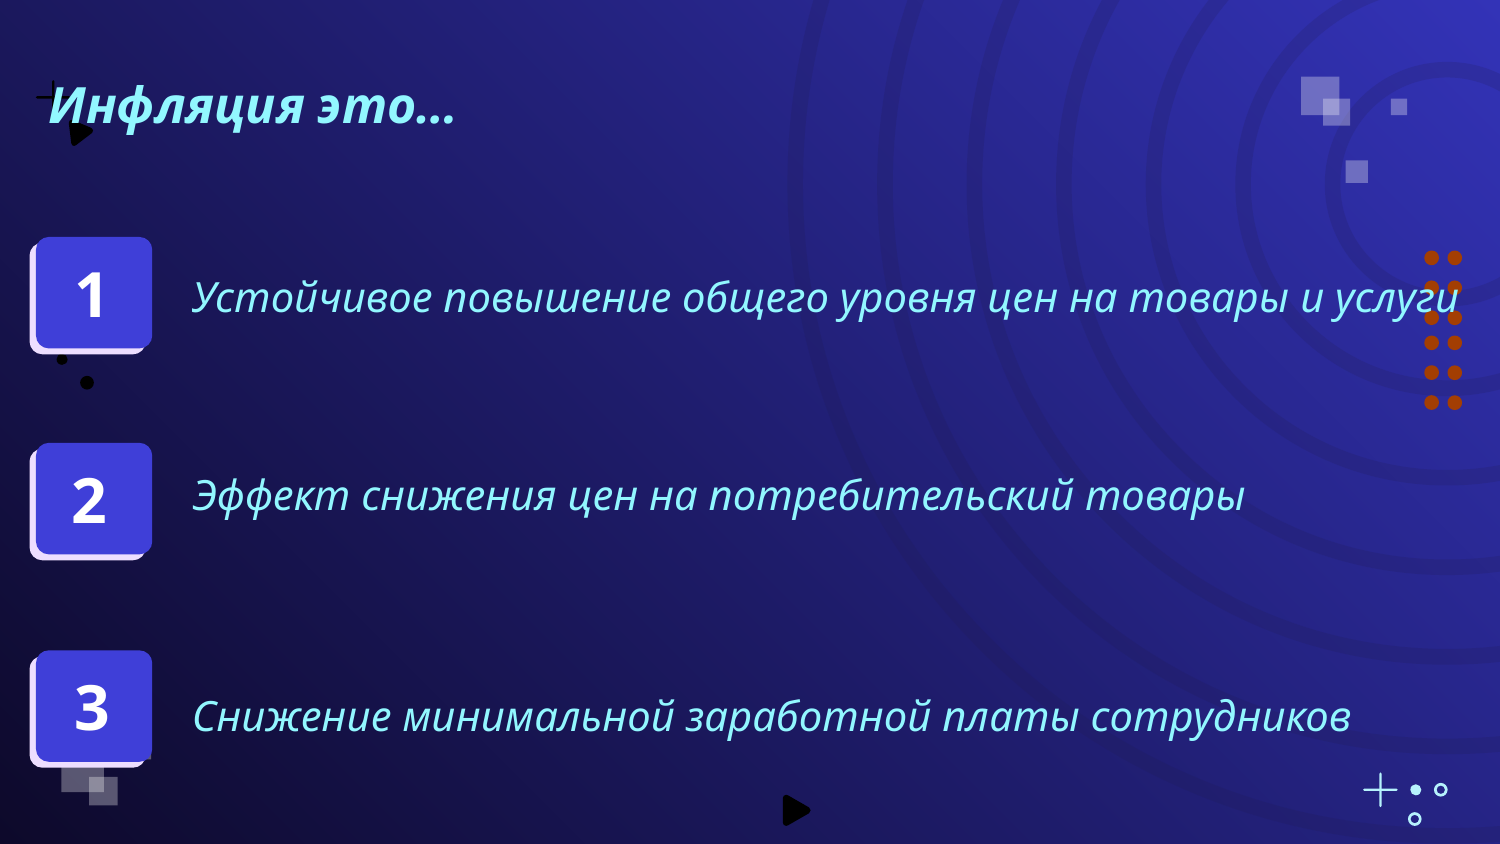

Инфляция это…
Устойчивое повышение общего уровня цен на товары и услуги
1
# Эффект снижения цен на потребительский товары
2
3
Снижение минимальной заработной платы сотрудников